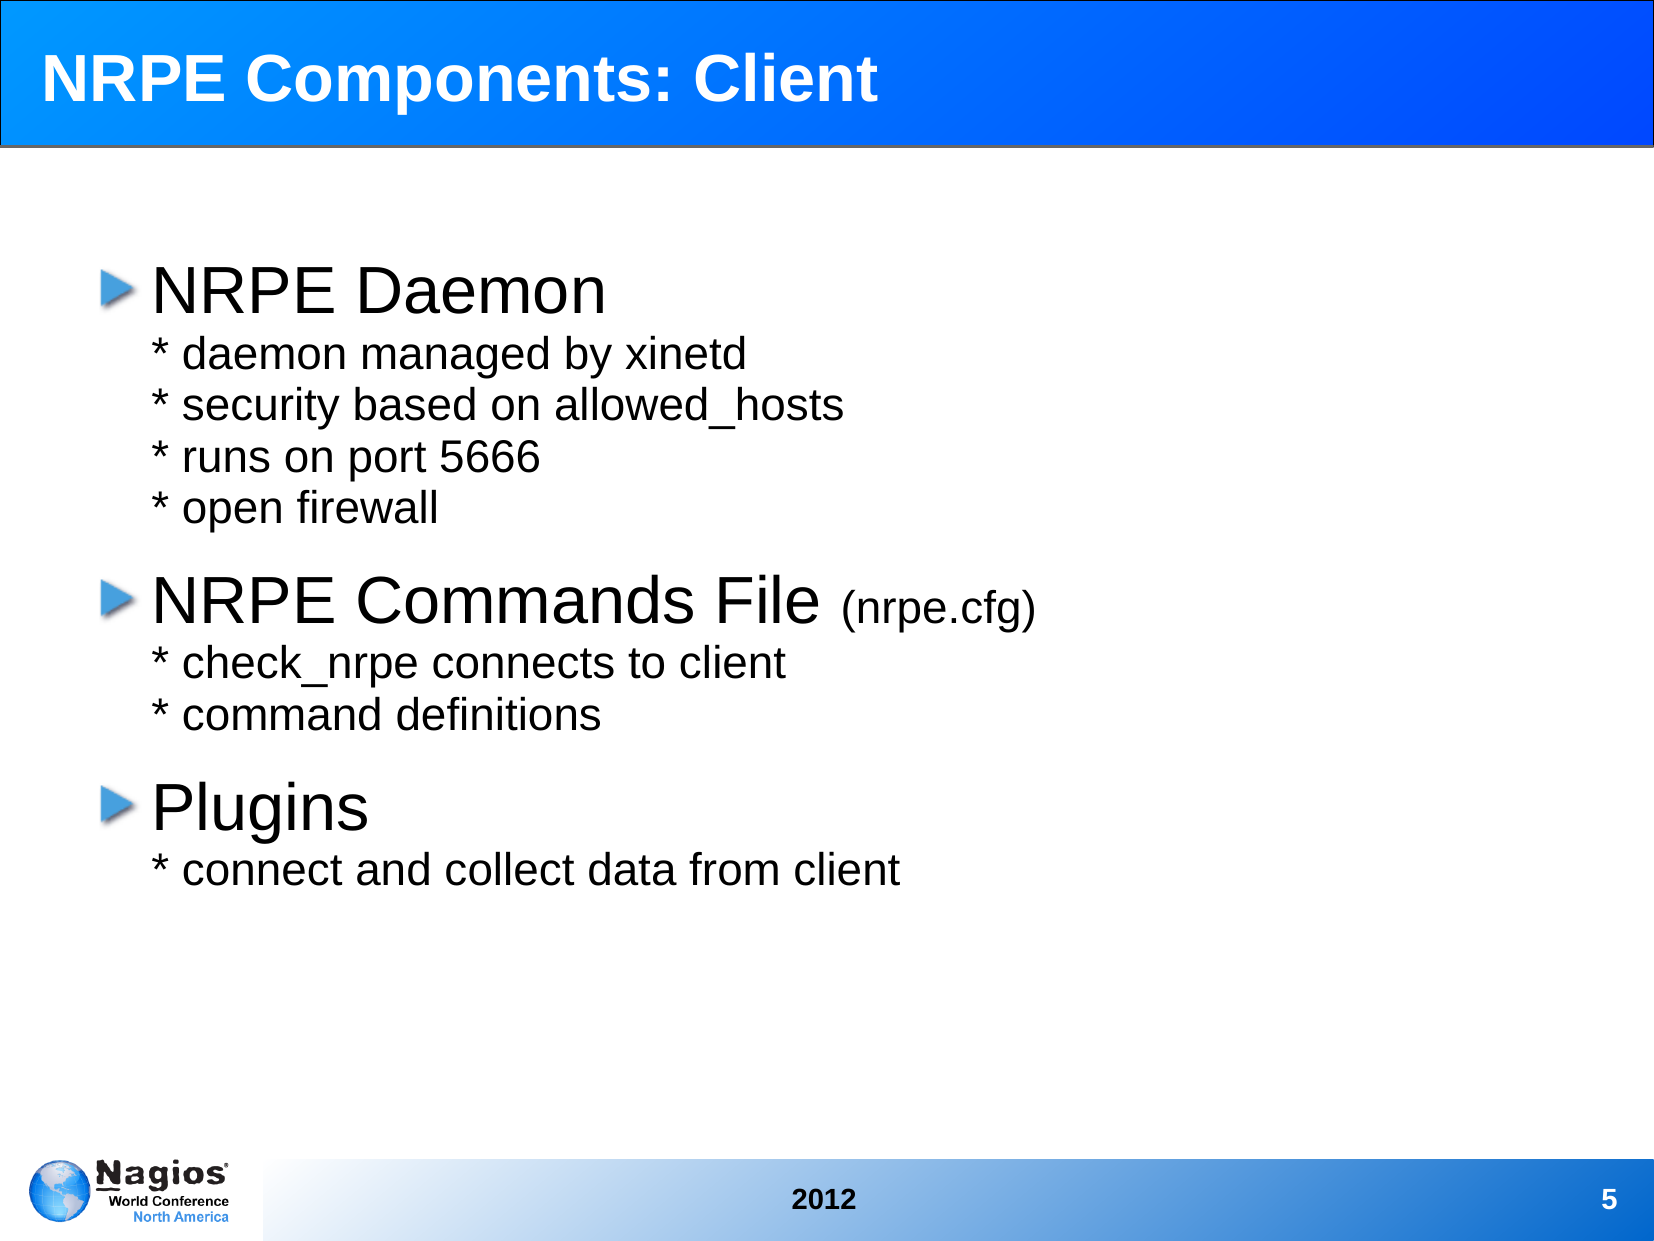

# NRPE Components: Client
NRPE Daemon
* daemon managed by xinetd
* security based on allowed_hosts
* runs on port 5666
* open firewall
NRPE Commands File (nrpe.cfg)
* check_nrpe connects to client
* command definitions
Plugins
* connect and collect data from client
2011
5